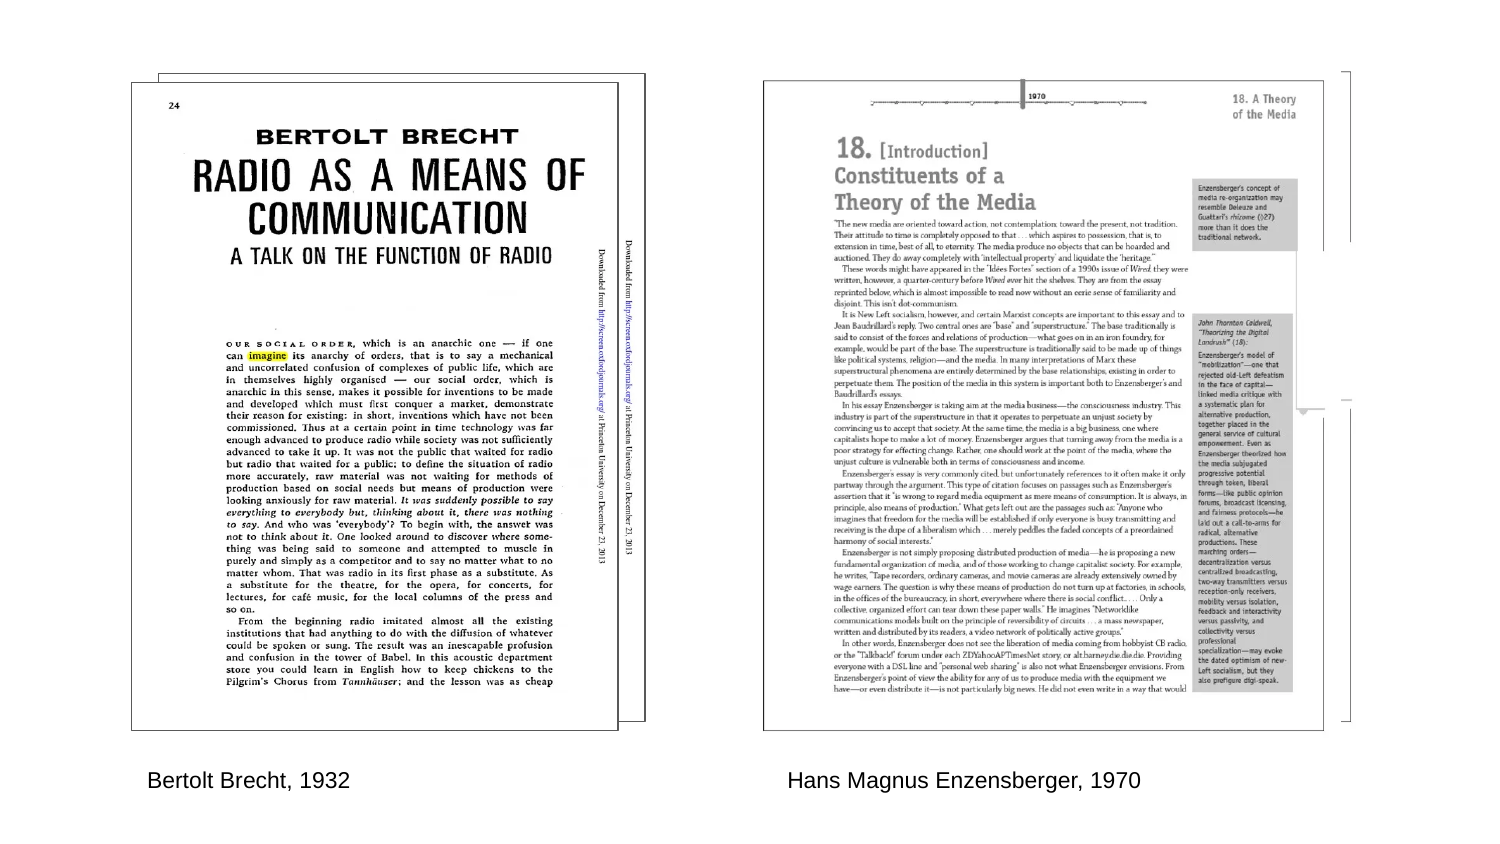

Bertolt Brecht, 1932
Hans Magnus Enzensberger, 1970